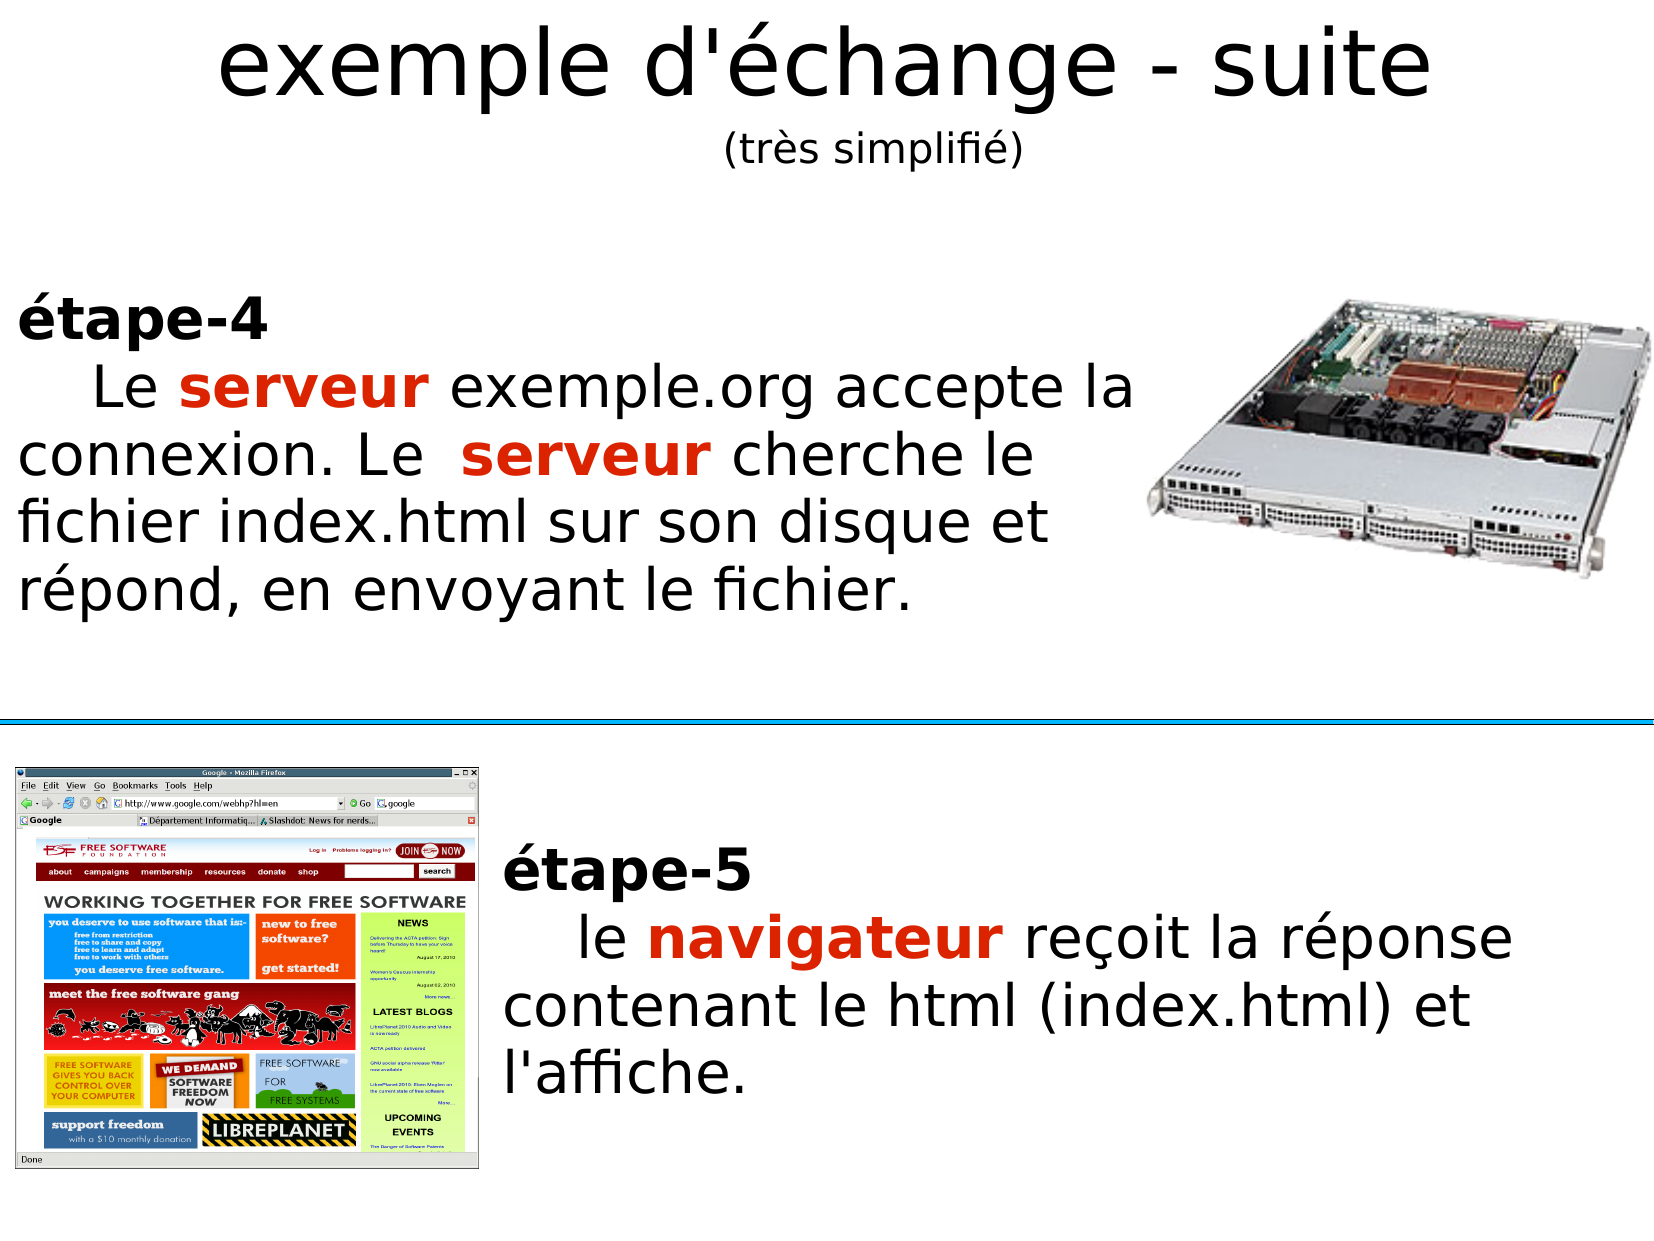

# exemple d'échange - suite
(très simplifié)
étape-4
	Le serveur exemple.org accepte la connexion. Le serveur cherche le fichier index.html sur son disque et répond, en envoyant le fichier.
étape-5
	le navigateur reçoit la réponse contenant le html (index.html) et l'affiche.